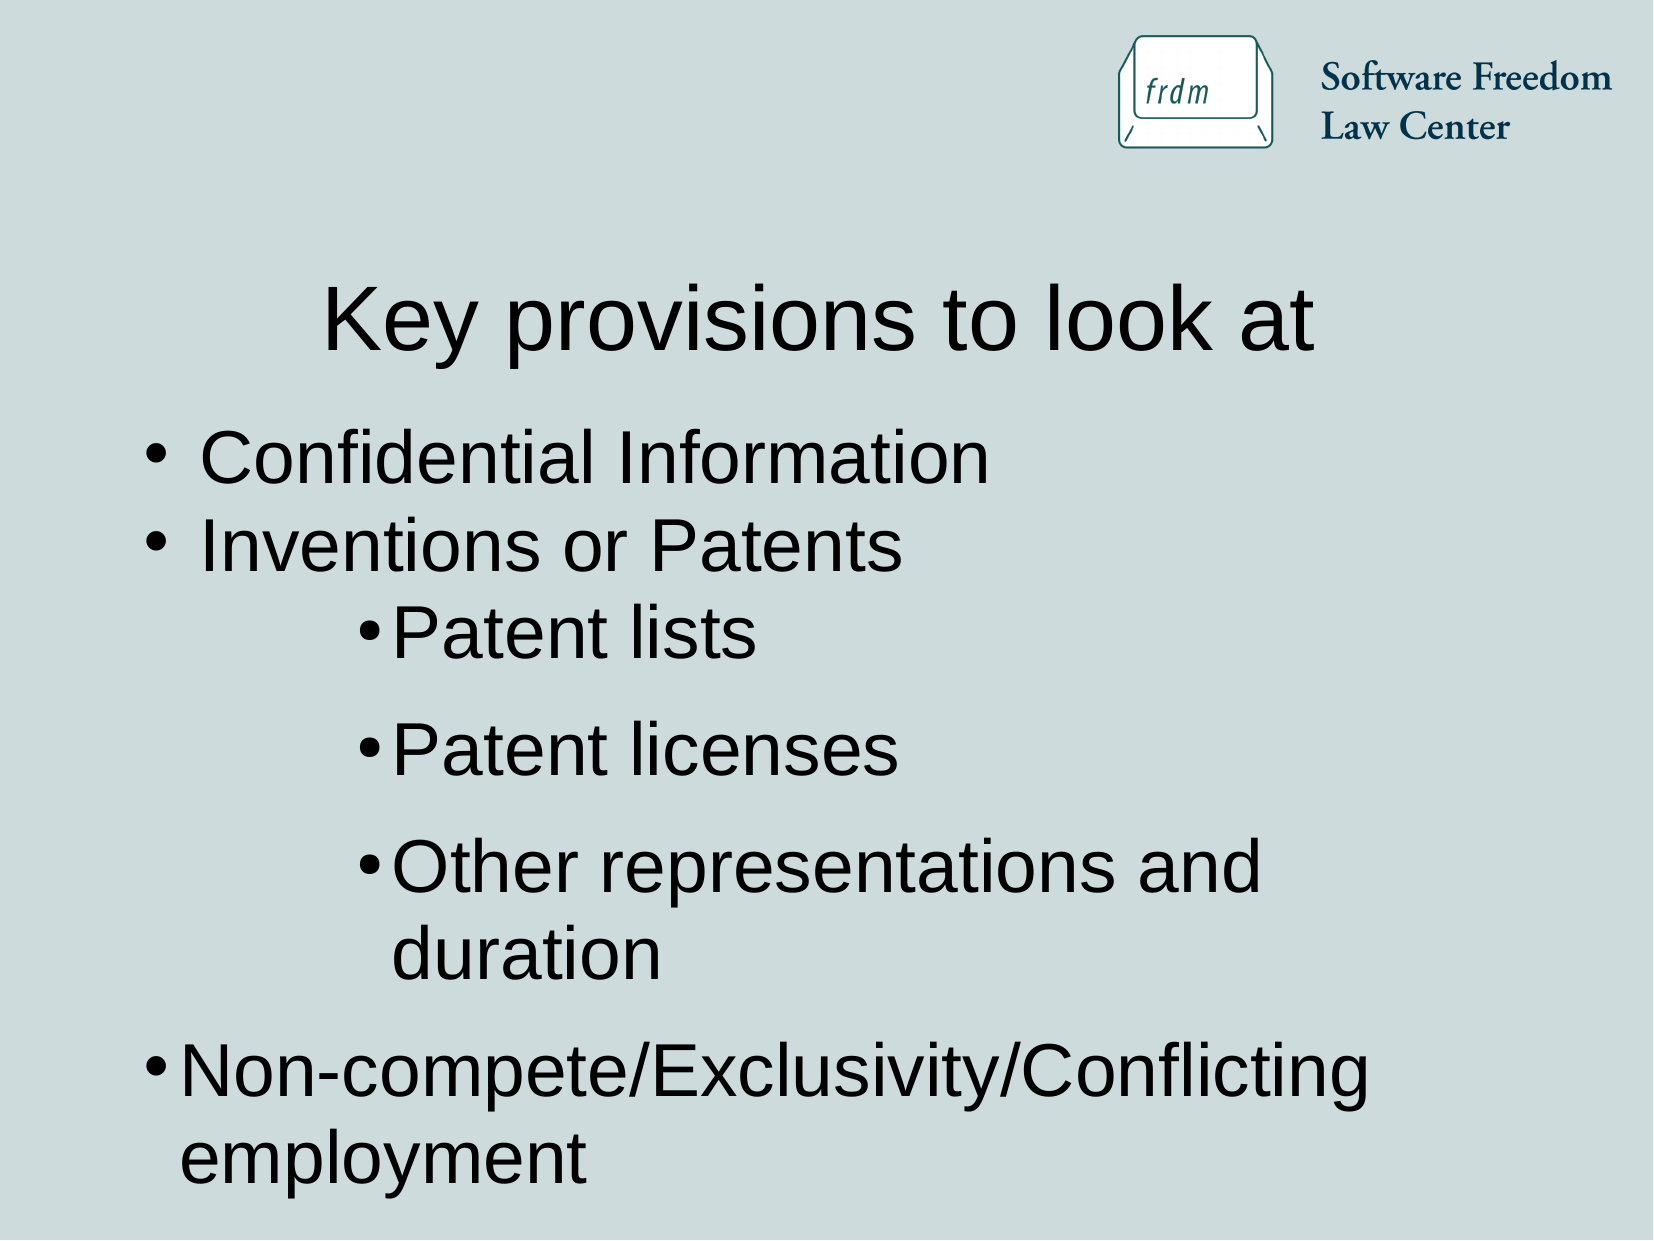

# Key provisions to look at
 Confidential Information
 Inventions or Patents
Patent lists
Patent licenses
Other representations and duration
Non-compete/Exclusivity/Conflicting employment